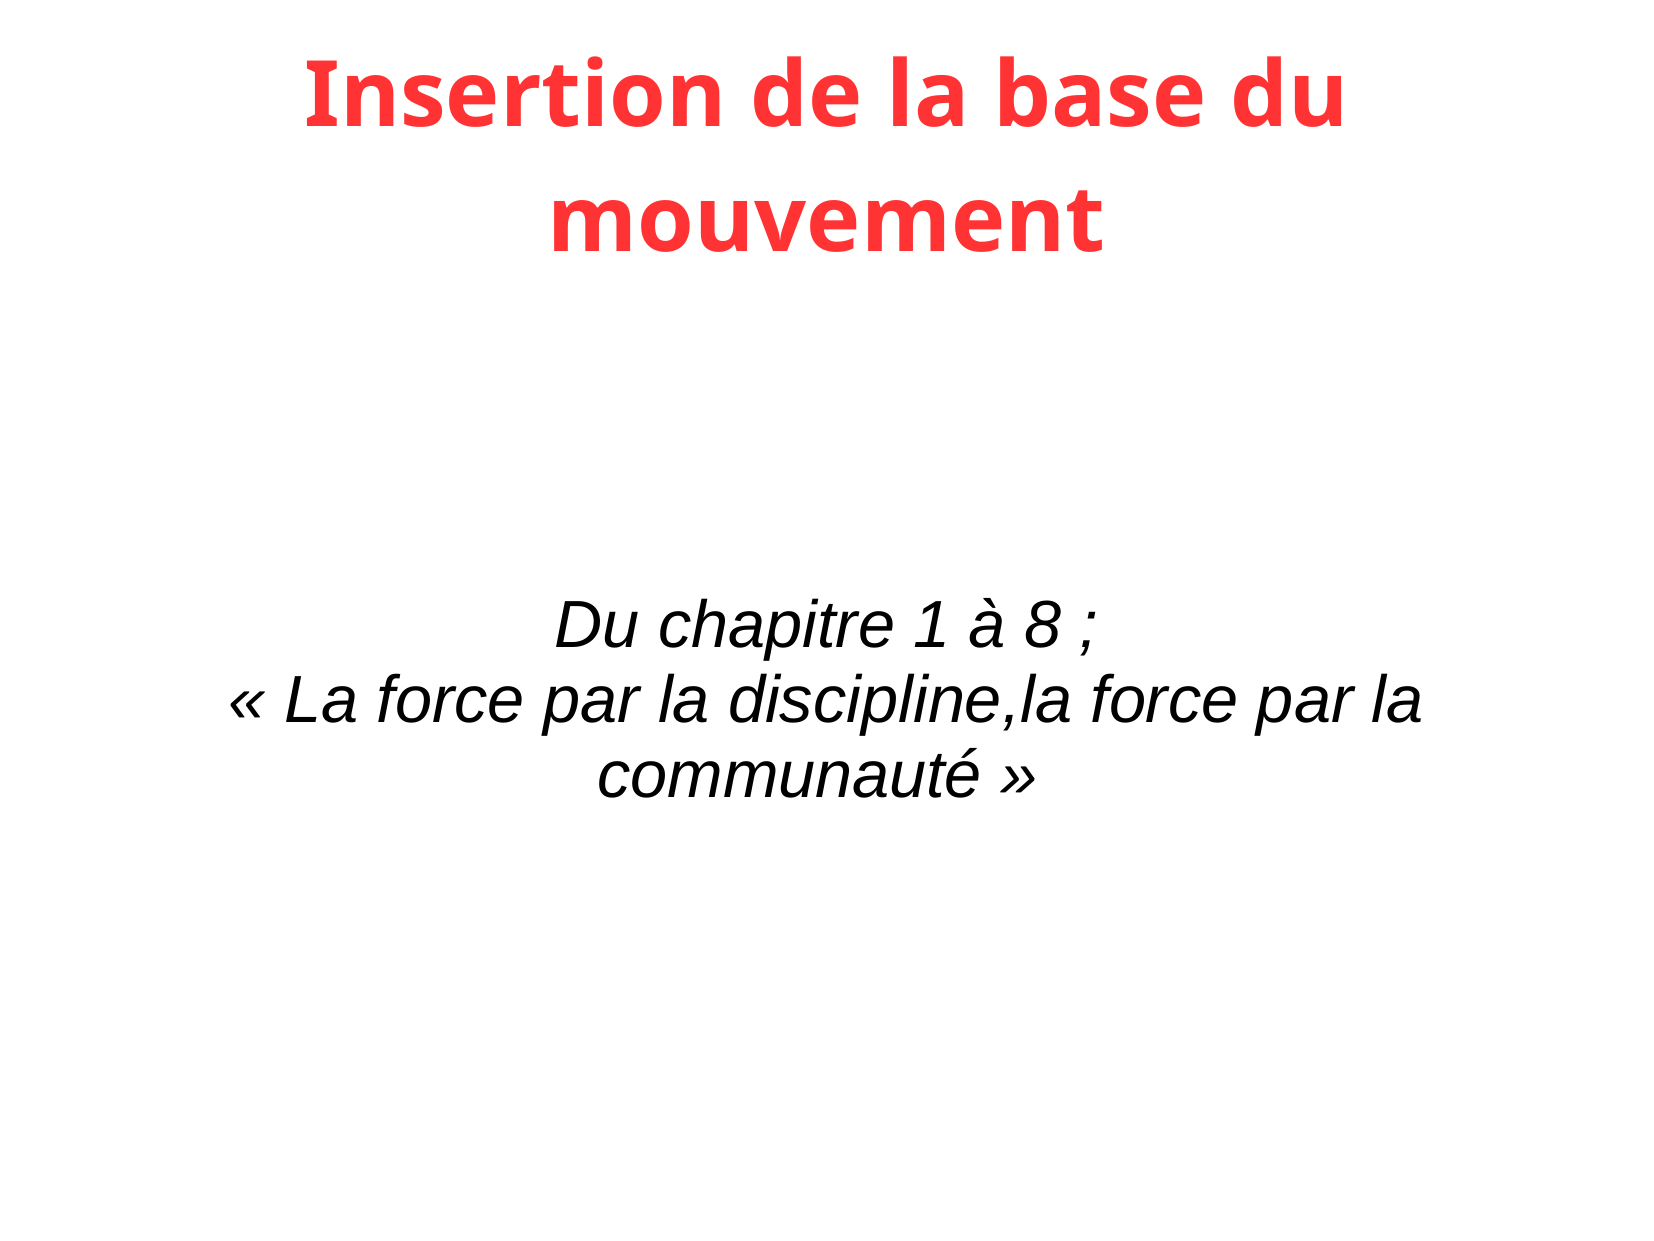

# Insertion de la base du mouvement
Du chapitre 1 à 8 ;
« La force par la discipline,la force par la communauté »